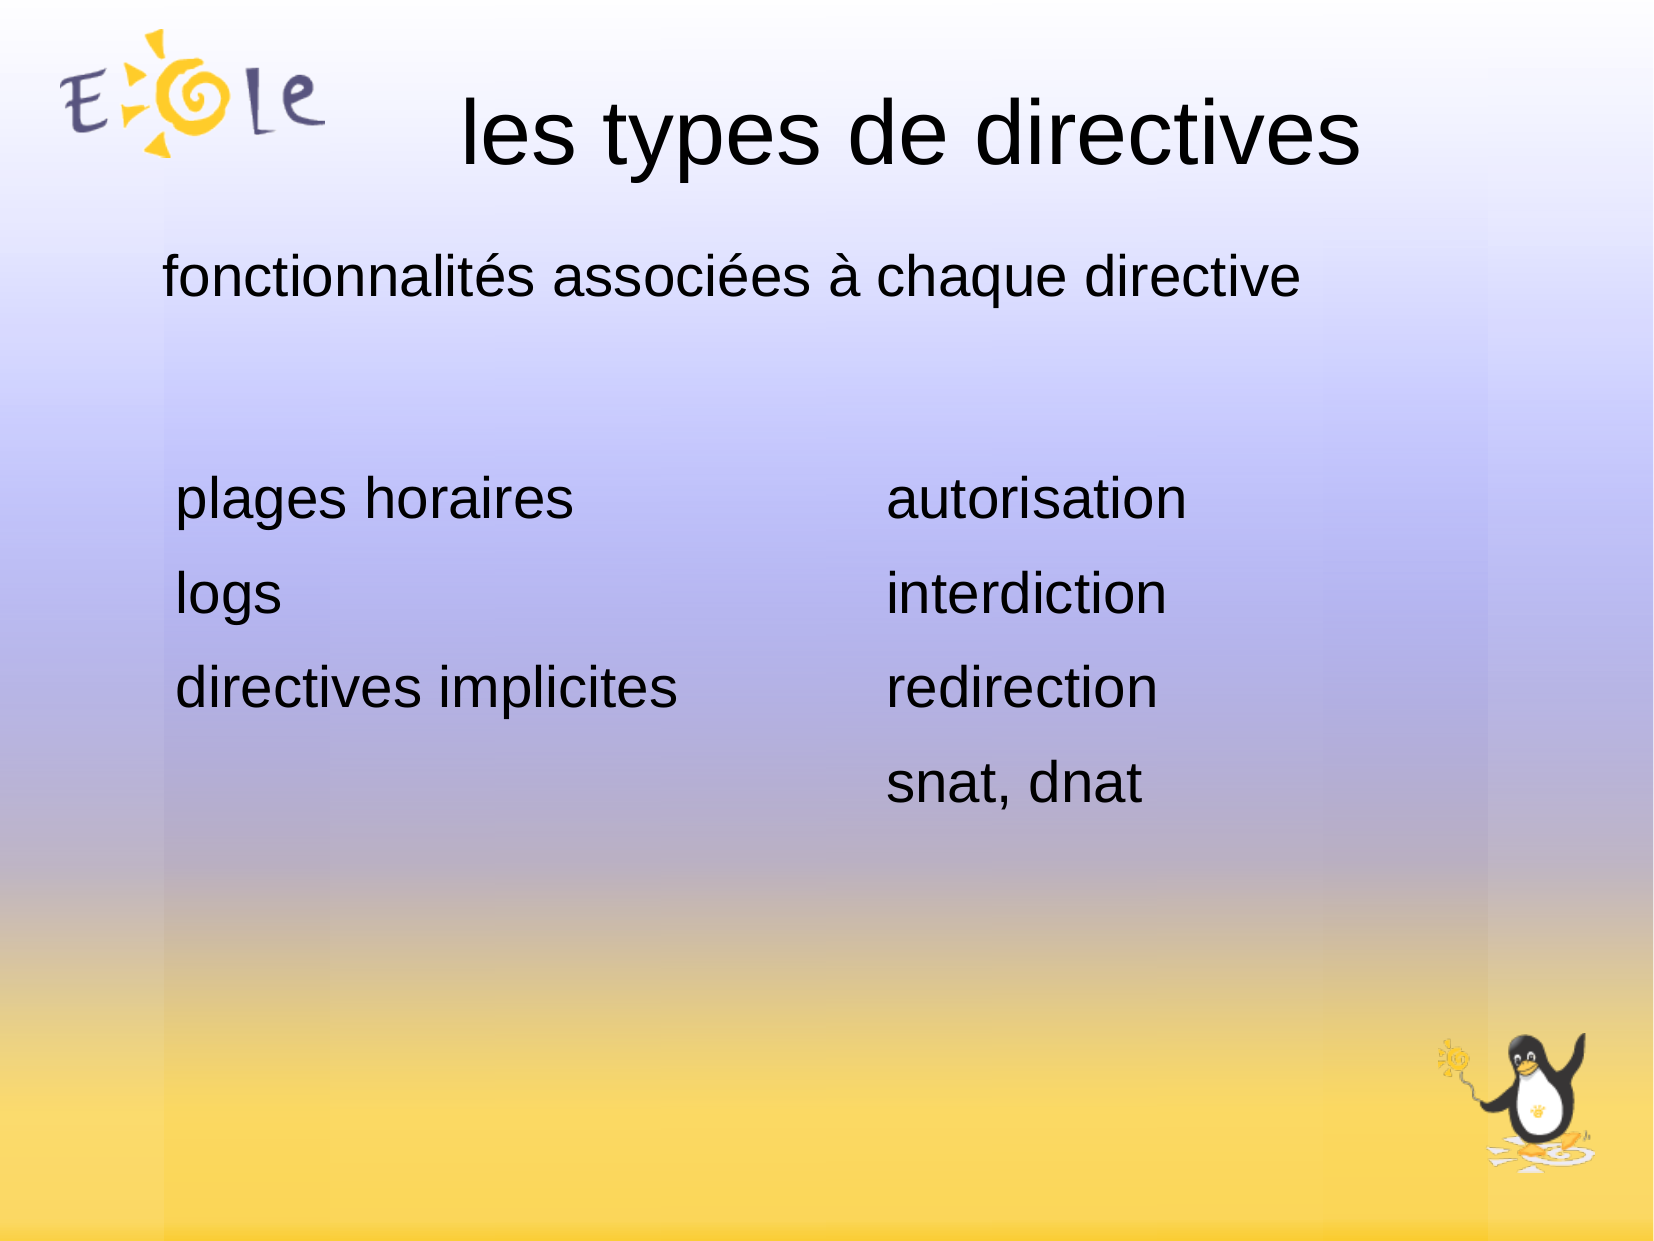

# les types de directives
fonctionnalités associées à chaque directive
 plages horaires
 logs
 directives implicites
autorisation
interdiction
redirection
snat, dnat